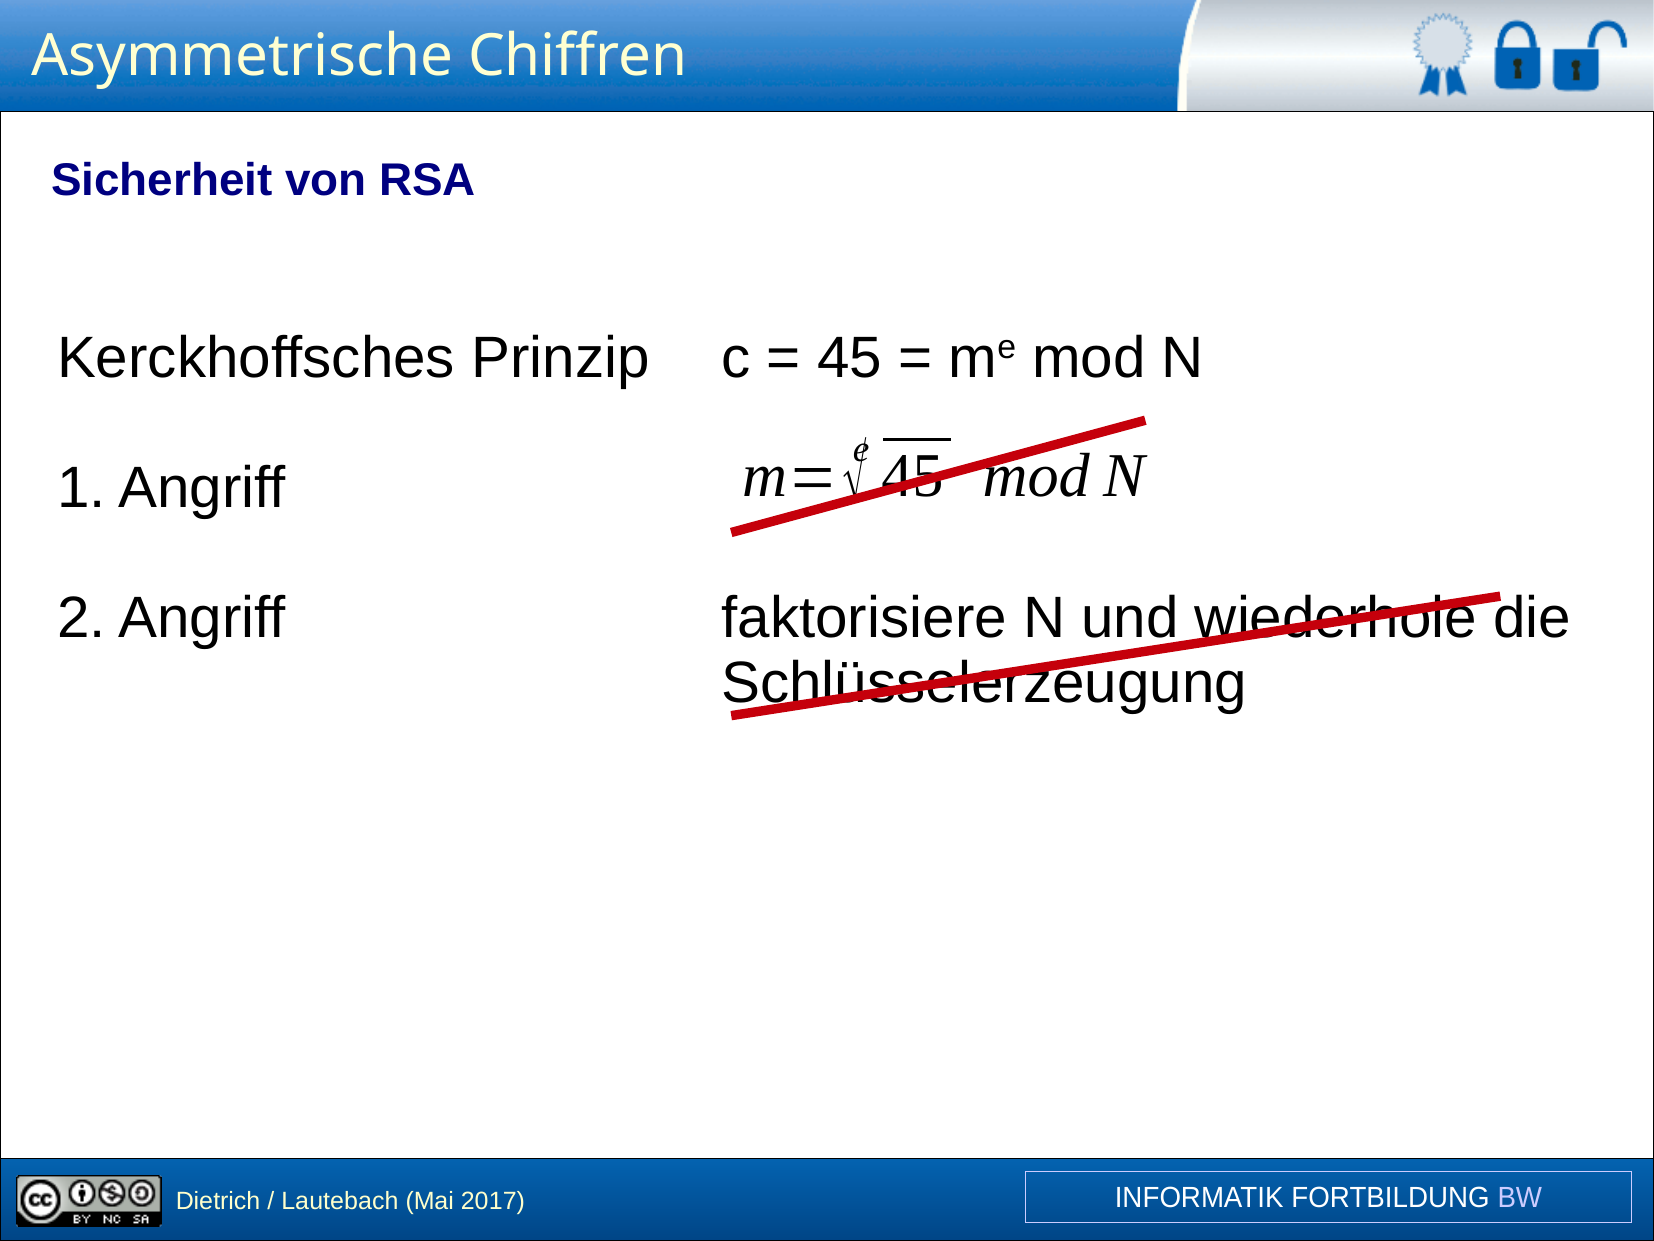

# Asymmetrische Chiffren
Sicherheit von RSA
Kerckhoffsches Prinzip	c = 45 = me mod N
1. Angriff
2. Angriff						faktorisiere N und wiederhole die 									Schlüsselerzeugung
37